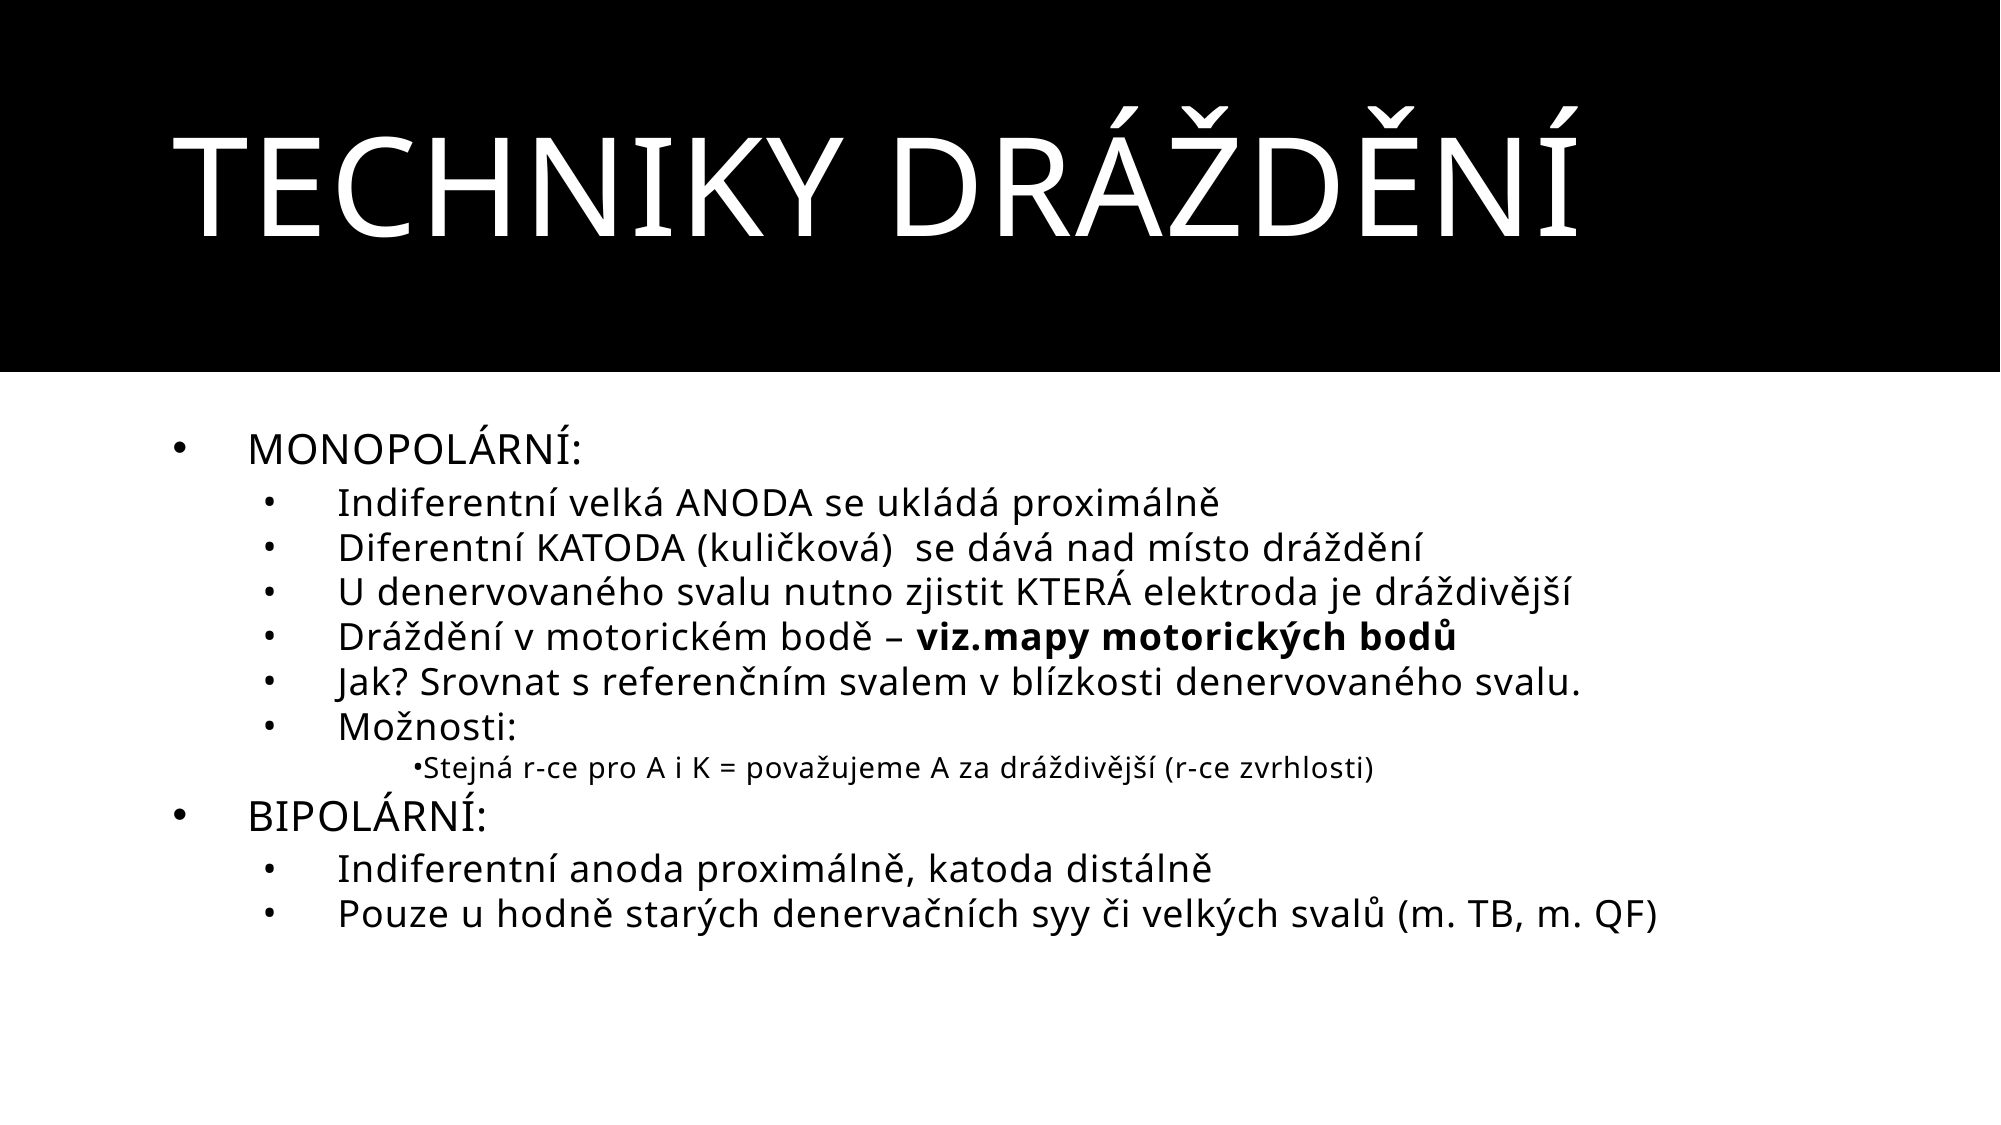

# TECHNIKY DRÁŽDĚNÍ
MONOPOLÁRNÍ:
Indiferentní velká ANODA se ukládá proximálně
Diferentní KATODA (kuličková)  se dává nad místo dráždění
U denervovaného svalu nutno zjistit KTERÁ elektroda je dráždivější
Dráždění v motorickém bodě – viz.mapy motorických bodů
Jak? Srovnat s referenčním svalem v blízkosti denervovaného svalu.
Možnosti:
Stejná r-ce pro A i K = považujeme A za dráždivější (r-ce zvrhlosti)
BIPOLÁRNÍ:
Indiferentní anoda proximálně, katoda distálně
Pouze u hodně starých denervačních syy či velkých svalů (m. TB, m. QF)